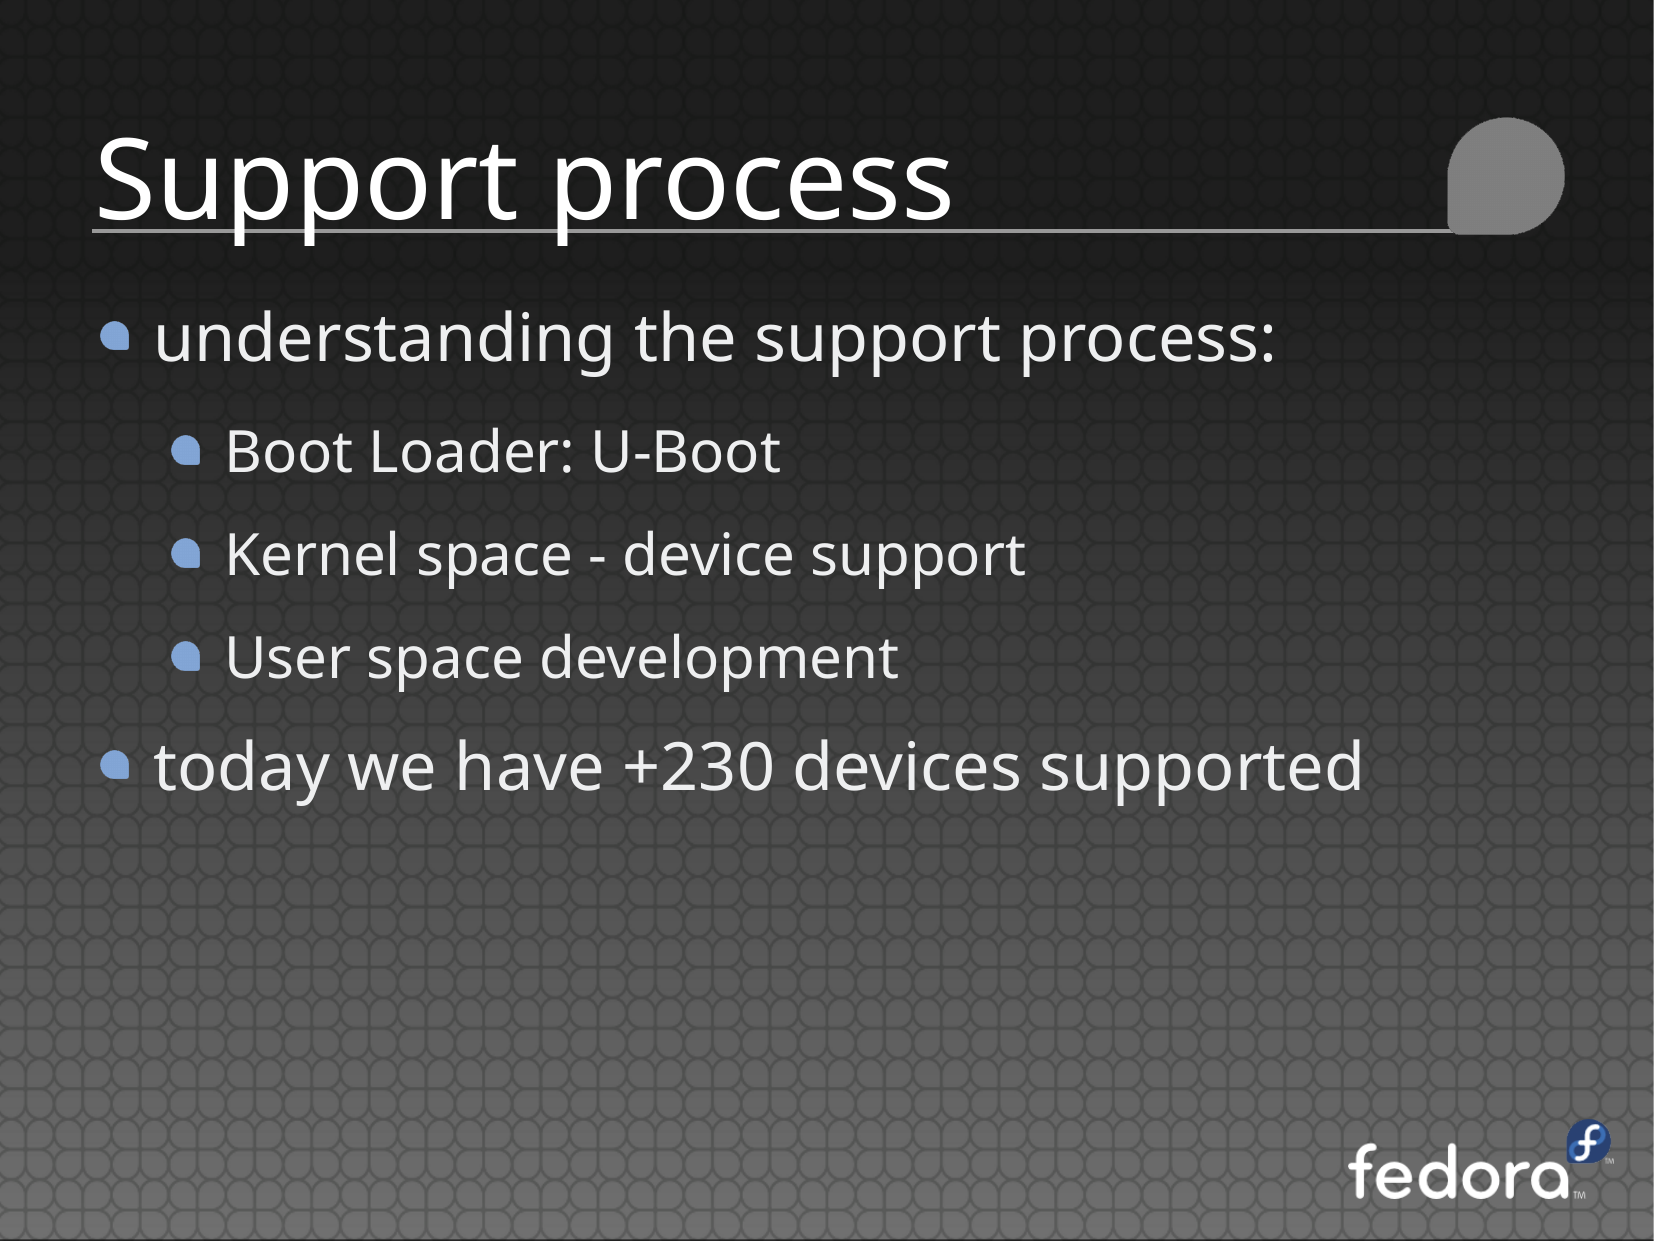

Support process
# understanding the support process:
Boot Loader: U-Boot
Kernel space - device support
User space development
today we have +230 devices supported